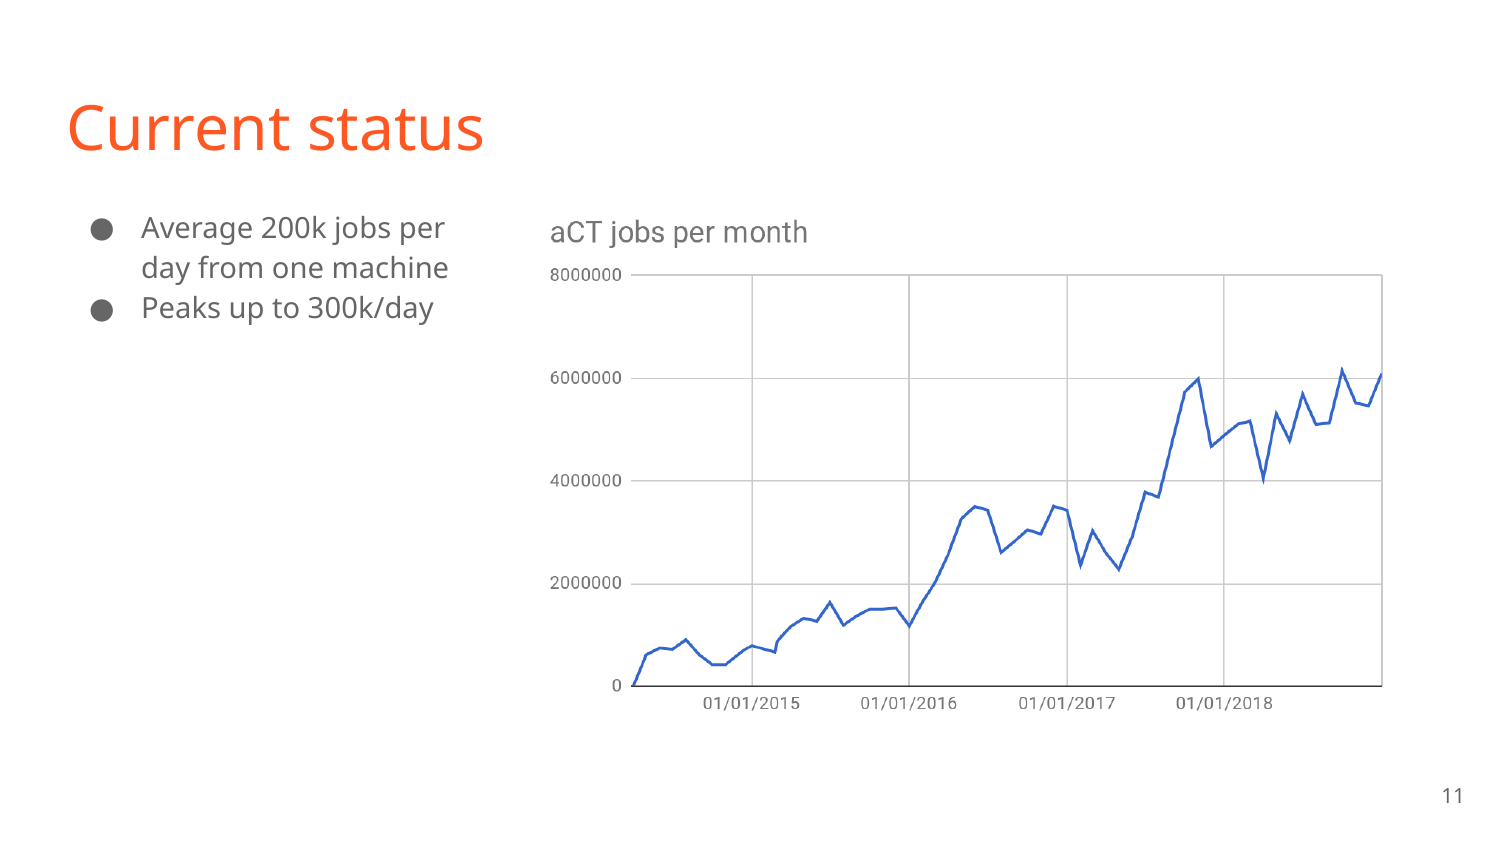

# Current status
Average 200k jobs per day from one machine
Peaks up to 300k/day